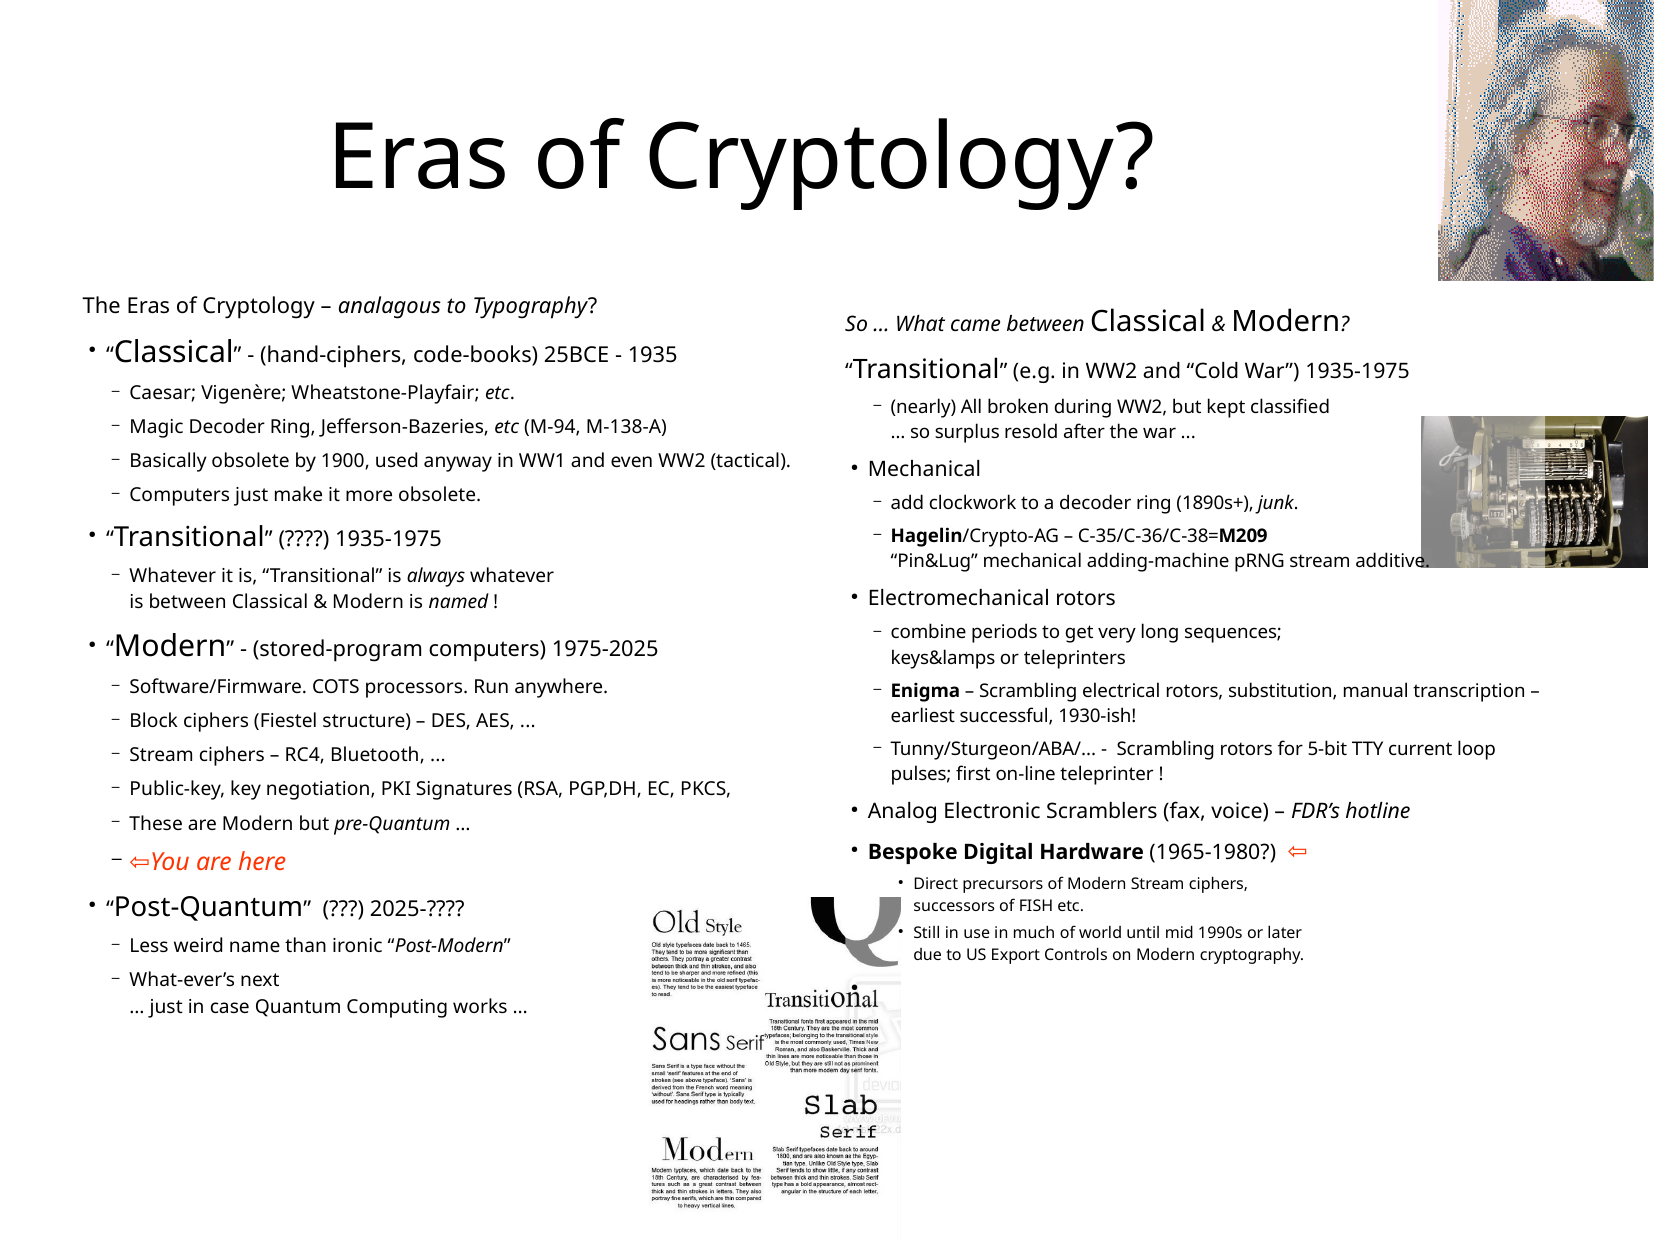

# Eras of Cryptology?
The Eras of Cryptology – analagous to Typography?
“Classical” - (hand-ciphers, code-books) 25BCE - 1935
Caesar; Vigenère; Wheatstone-Playfair; etc.
Magic Decoder Ring, Jefferson-Bazeries, etc (M-94, M-138-A)
Basically obsolete by 1900, used anyway in WW1 and even WW2 (tactical).
Computers just make it more obsolete.
“Transitional” (????) 1935-1975
Whatever it is, “Transitional” is always whatever
is between Classical & Modern is named !
“Modern” - (stored-program computers) 1975-2025
Software/Firmware. COTS processors. Run anywhere.
Block ciphers (Fiestel structure) – DES, AES, ...
Stream ciphers – RC4, Bluetooth, ...
Public-key, key negotiation, PKI Signatures (RSA, PGP,DH, EC, PKCS,
These are Modern but pre-Quantum …
⇦You are here
“Post-Quantum” (???) 2025-????
Less weird name than ironic “Post-Modern”
What-ever’s next
… just in case Quantum Computing works …
So … What came between Classical & Modern?
“Transitional” (e.g. in WW2 and “Cold War”) 1935-1975
(nearly) All broken during WW2, but kept classified
… so surplus resold after the war ...
Mechanical
add clockwork to a decoder ring (1890s+), junk.
Hagelin/Crypto-AG – C-35/C-36/C-38=M209
“Pin&Lug” mechanical adding-machine pRNG stream additive.
Electromechanical rotors
combine periods to get very long sequences;
keys&lamps or teleprinters
Enigma – Scrambling electrical rotors, substitution, manual transcription – earliest successful, 1930-ish!
Tunny/Sturgeon/ABA/... - Scrambling rotors for 5-bit TTY current loop pulses; first on-line teleprinter !
Analog Electronic Scramblers (fax, voice) – FDR’s hotline
Bespoke Digital Hardware (1965-1980?) ⇦
Direct precursors of Modern Stream ciphers,
successors of FISH etc.
Still in use in much of world until mid 1990s or later
due to US Export Controls on Modern cryptography.